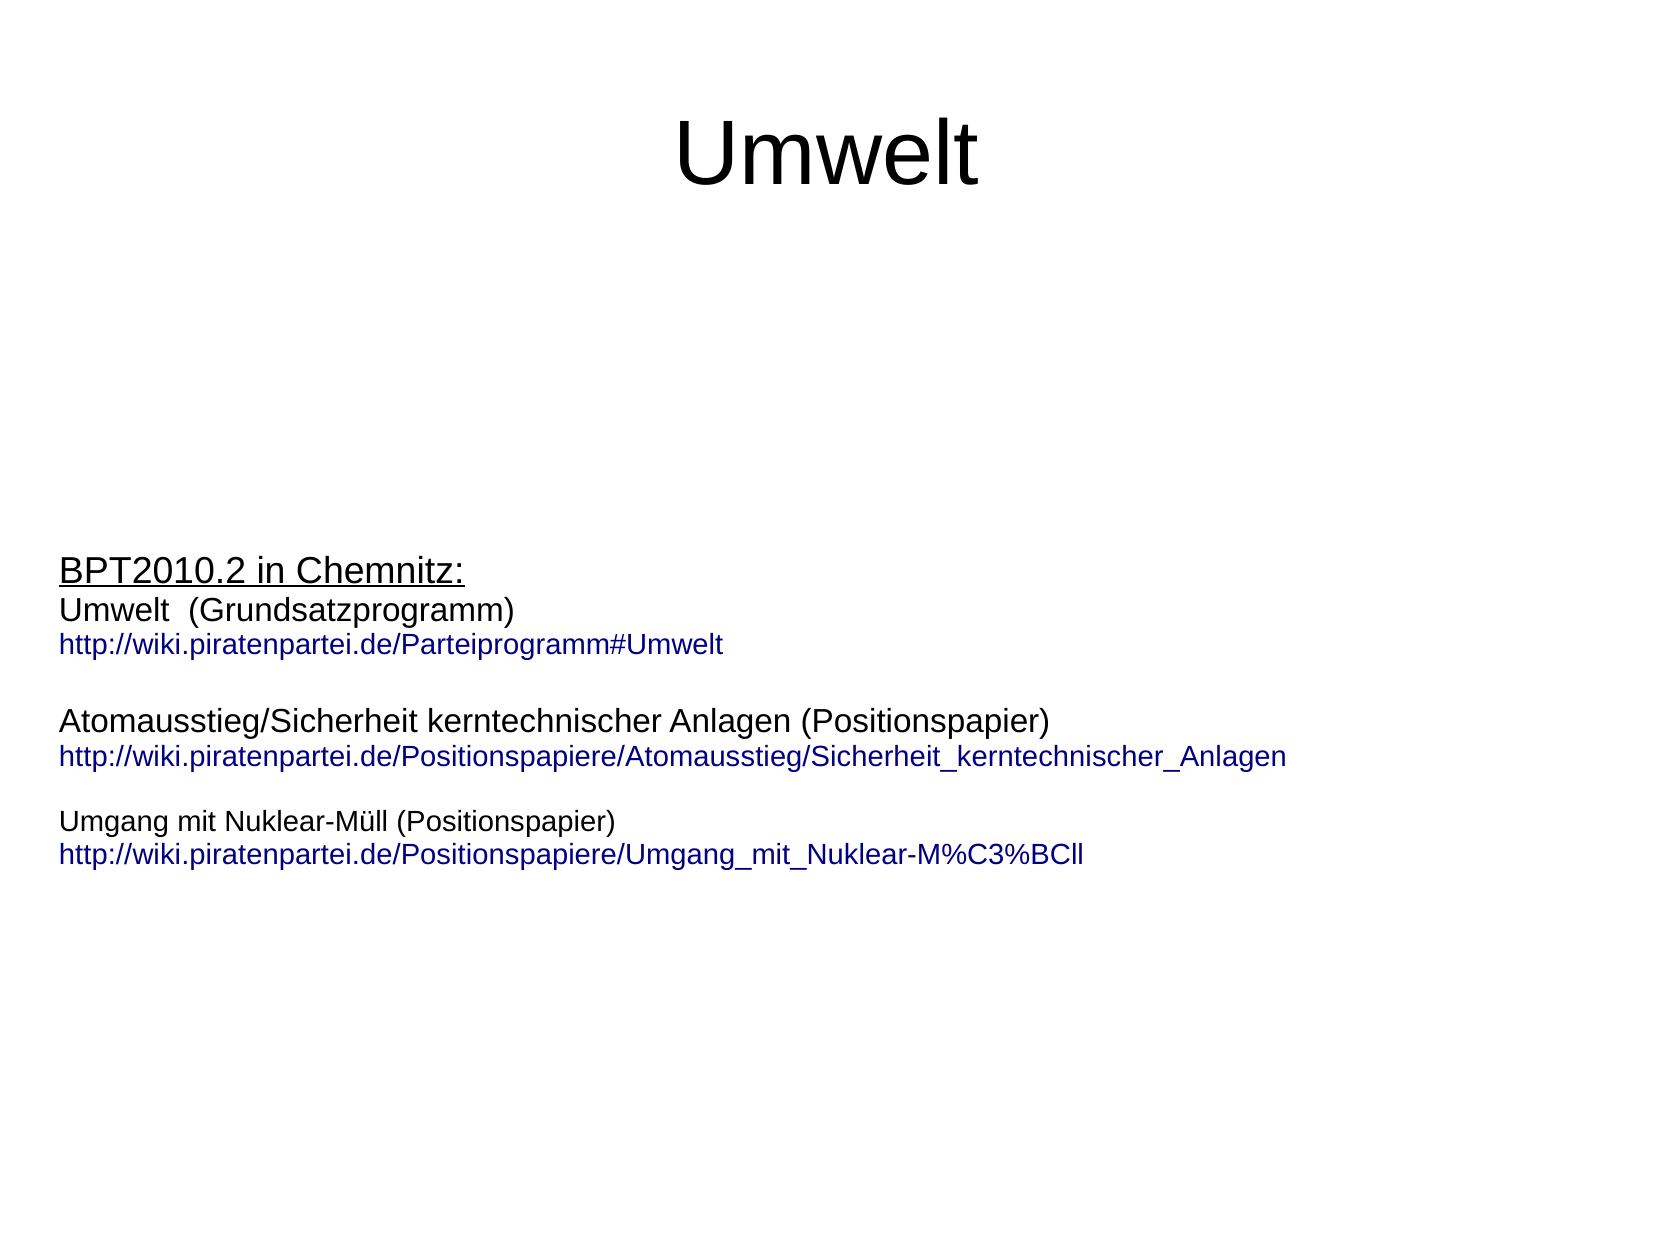

# Umwelt
BPT2010.2 in Chemnitz:
Umwelt (Grundsatzprogramm)
http://wiki.piratenpartei.de/Parteiprogramm#Umwelt
Atomausstieg/Sicherheit kerntechnischer Anlagen (Positionspapier)
http://wiki.piratenpartei.de/Positionspapiere/Atomausstieg/Sicherheit_kerntechnischer_Anlagen
Umgang mit Nuklear-Müll (Positionspapier)
http://wiki.piratenpartei.de/Positionspapiere/Umgang_mit_Nuklear-M%C3%BCll